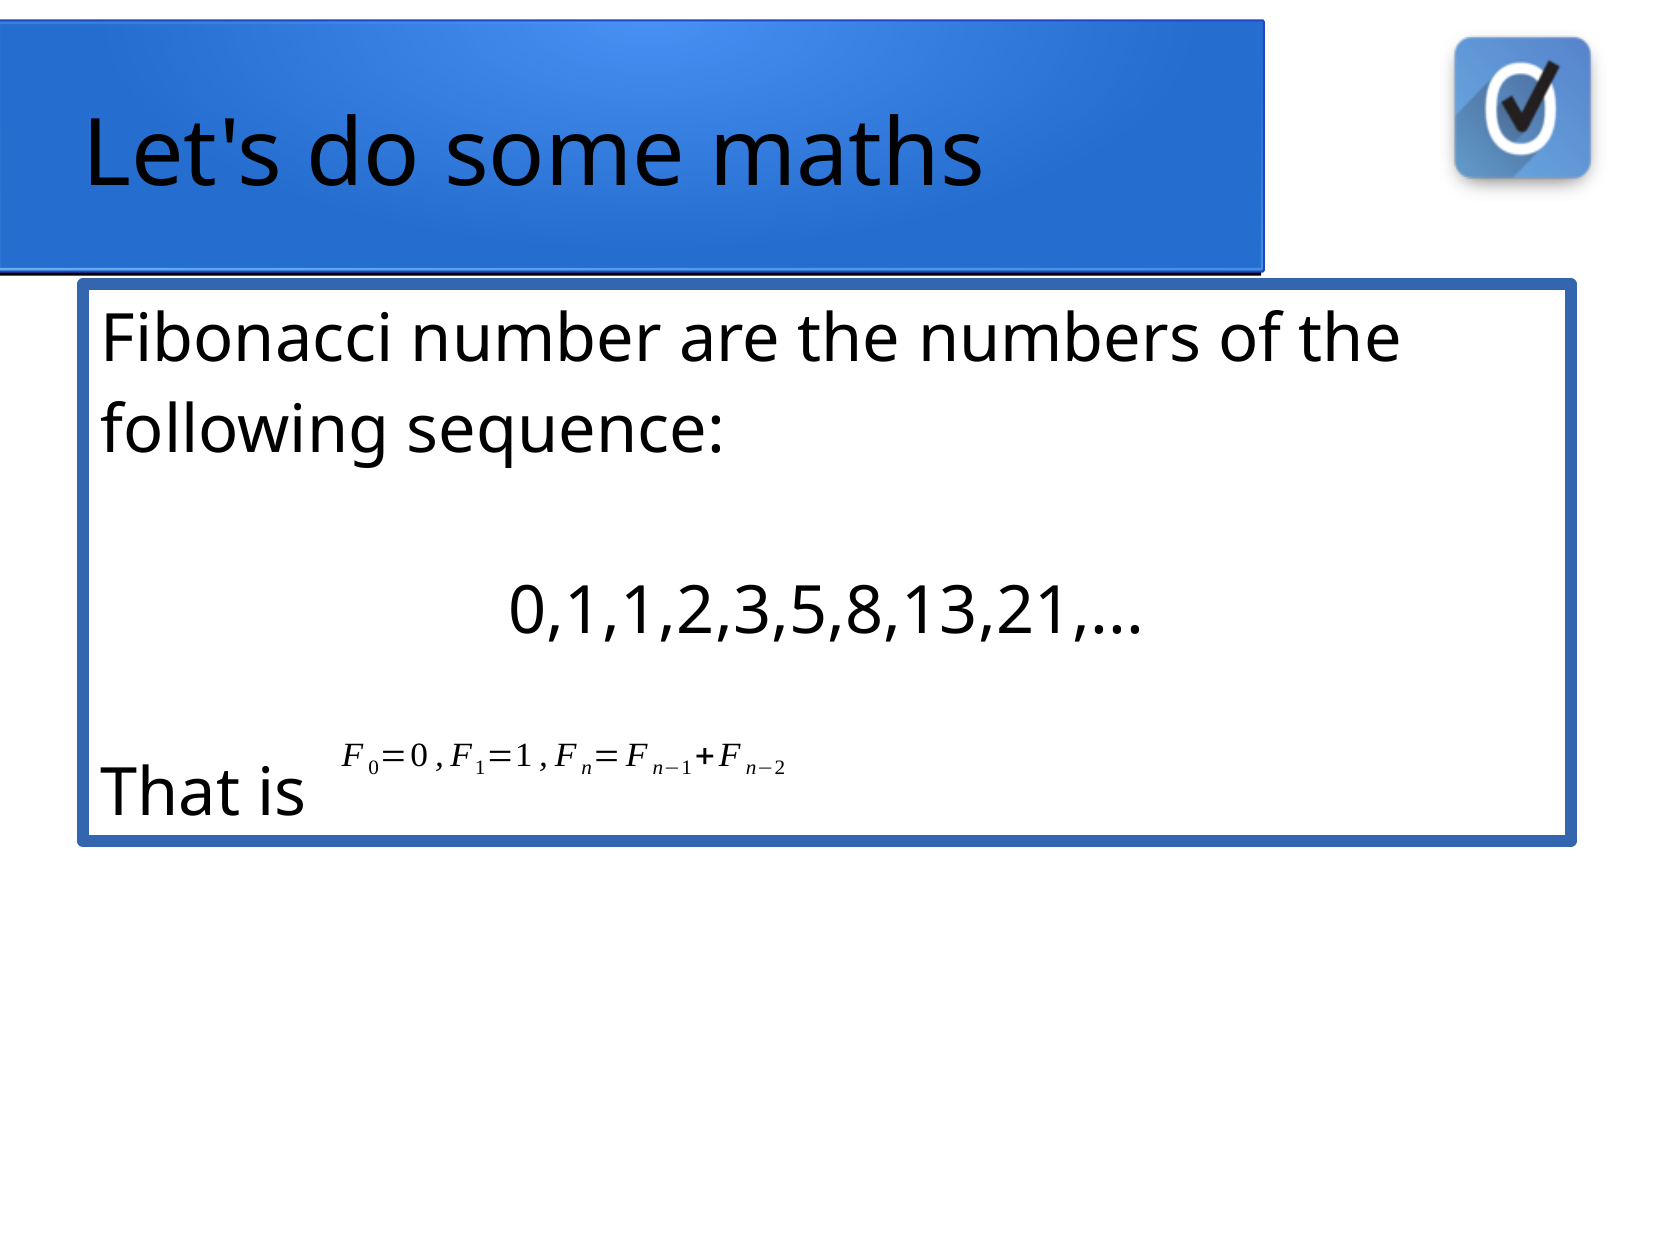

# Let's do some maths
Fibonacci number are the numbers of the following sequence:
0,1,1,2,3,5,8,13,21,...
That is